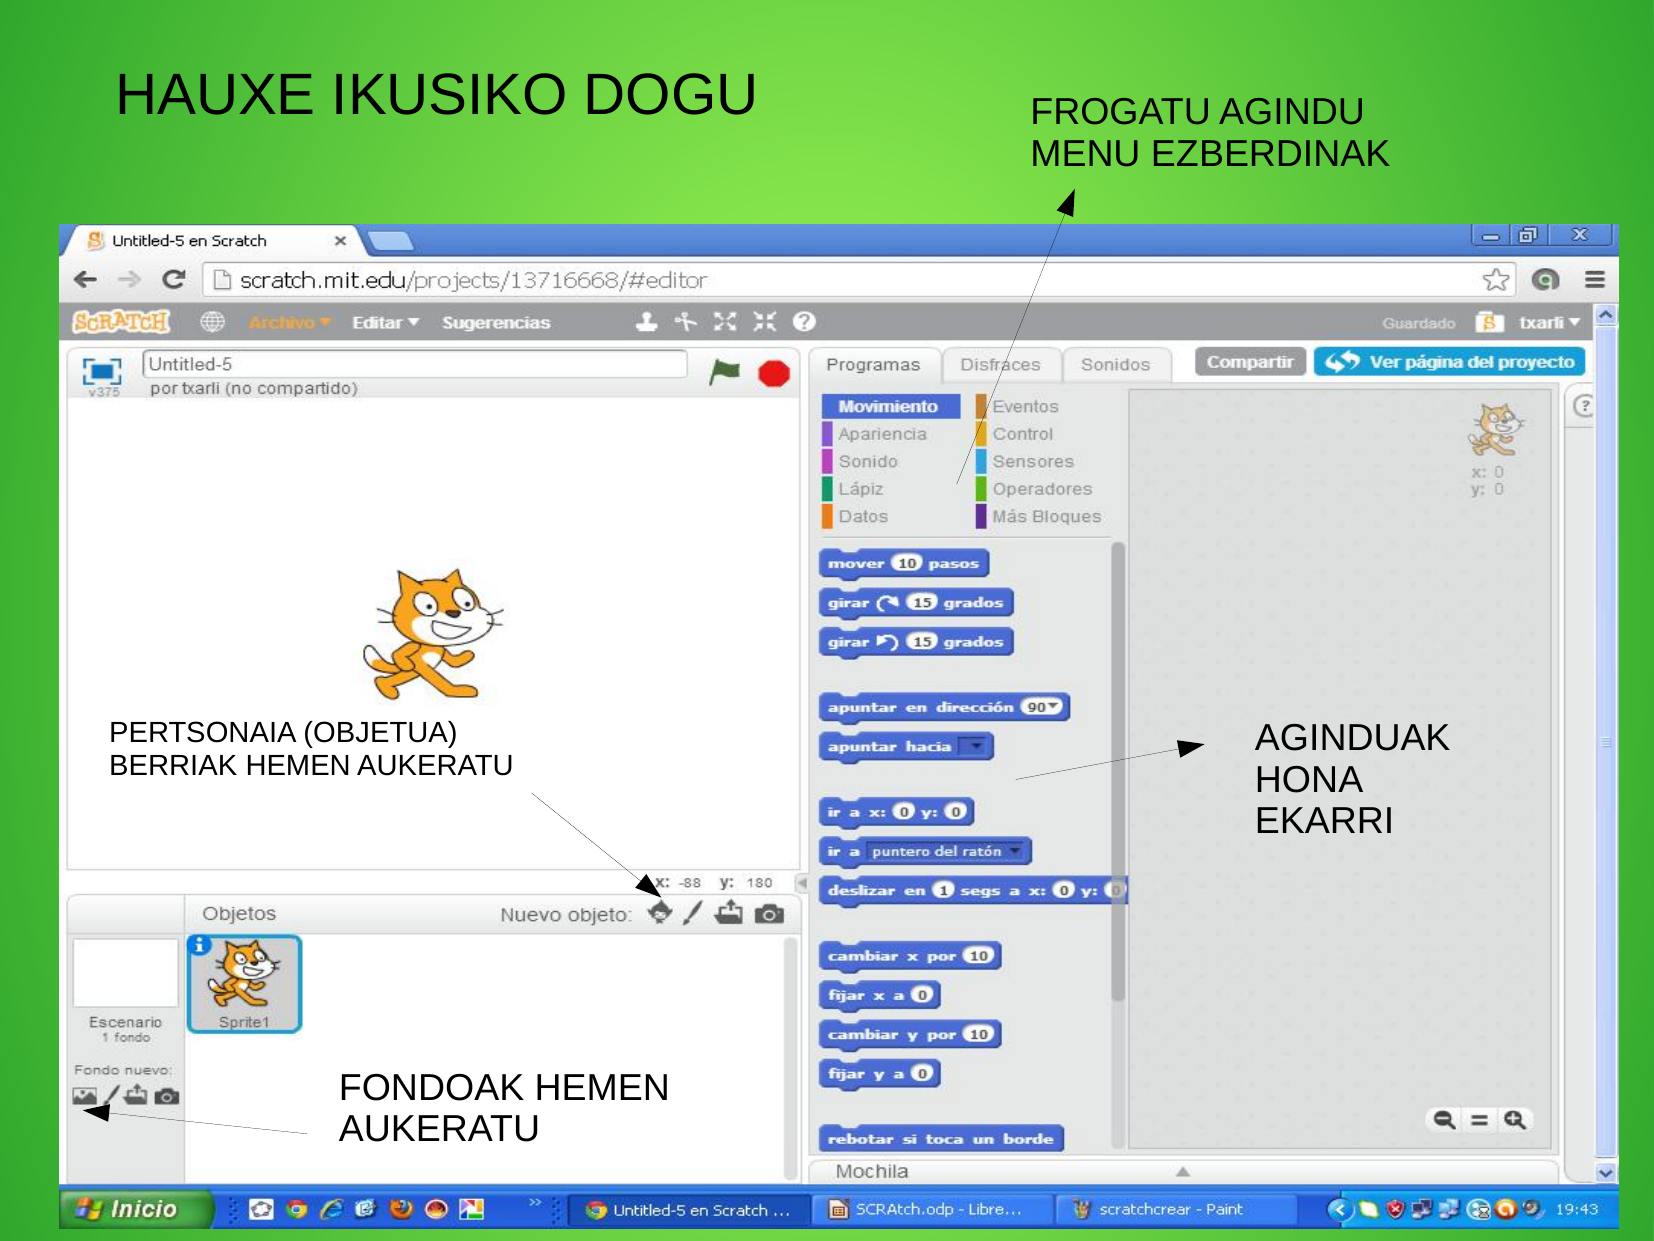

# HAUXE IKUSIKO DOGU
FROGATU AGINDU MENU EZBERDINAK
PERTSONAIA (OBJETUA) BERRIAK HEMEN AUKERATU
AGINDUAK HONA EKARRI
FONDOAK HEMEN
AUKERATU